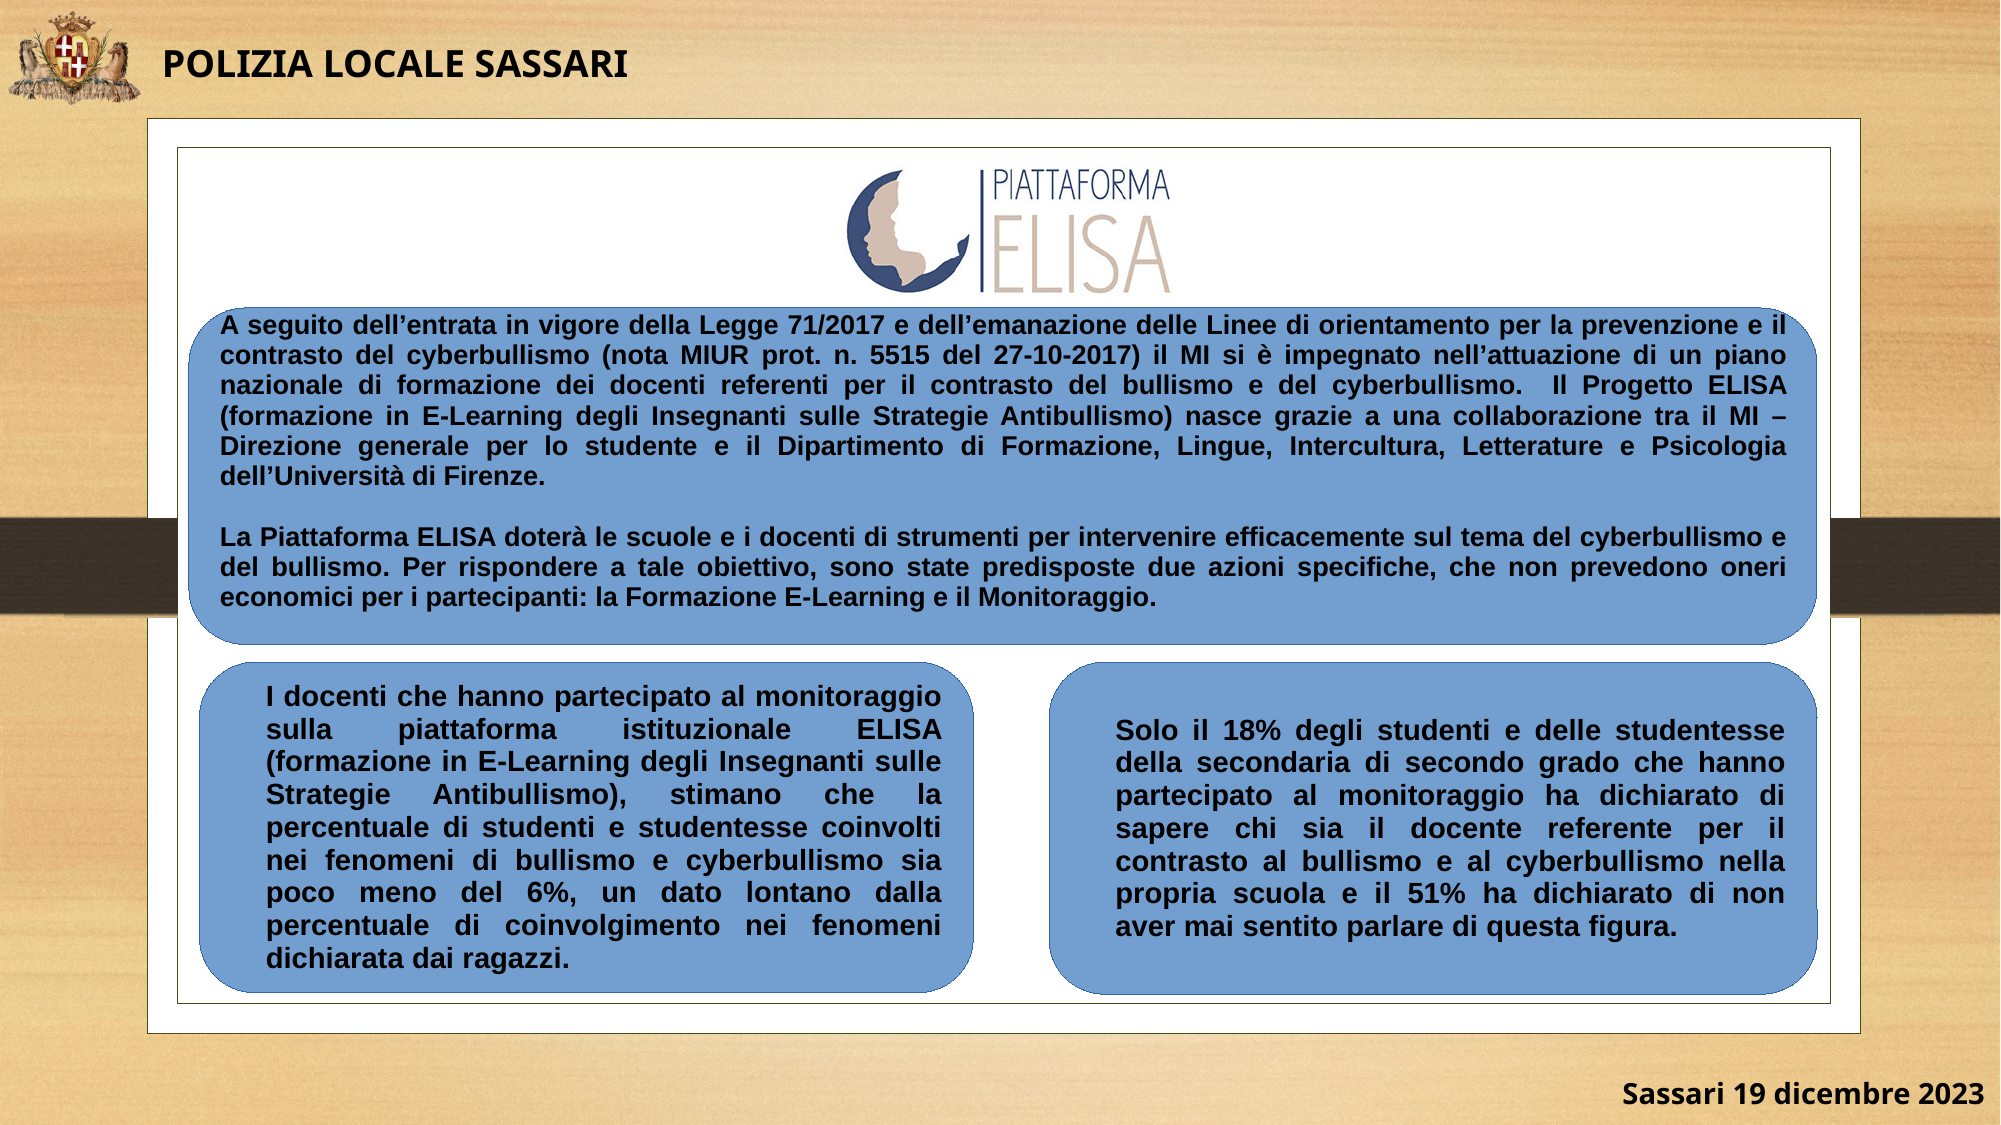

POLIZIA LOCALE SASSARI
A seguito dell’entrata in vigore della Legge 71/2017 e dell’emanazione delle Linee di orientamento per la prevenzione e il contrasto del cyberbullismo (nota MIUR prot. n. 5515 del 27-10-2017) il MI si è impegnato nell’attuazione di un piano nazionale di formazione dei docenti referenti per il contrasto del bullismo e del cyberbullismo. Il Progetto ELISA (formazione in E-Learning degli Insegnanti sulle Strategie Antibullismo) nasce grazie a una collaborazione tra il MI – Direzione generale per lo studente e il Dipartimento di Formazione, Lingue, Intercultura, Letterature e Psicologia dell’Università di Firenze.
La Piattaforma ELISA doterà le scuole e i docenti di strumenti per intervenire efficacemente sul tema del cyberbullismo e del bullismo. Per rispondere a tale obiettivo, sono state predisposte due azioni specifiche, che non prevedono oneri economici per i partecipanti: la Formazione E-Learning e il Monitoraggio.
I docenti che hanno partecipato al monitoraggio sulla piattaforma istituzionale ELISA (formazione in E-Learning degli Insegnanti sulle Strategie Antibullismo), stimano che la percentuale di studenti e studentesse coinvolti nei fenomeni di bullismo e cyberbullismo sia poco meno del 6%, un dato lontano dalla percentuale di coinvolgimento nei fenomeni dichiarata dai ragazzi.
Solo il 18% degli studenti e delle studentesse della secondaria di secondo grado che hanno partecipato al monitoraggio ha dichiarato di sapere chi sia il docente referente per il contrasto al bullismo e al cyberbullismo nella propria scuola e il 51% ha dichiarato di non aver mai sentito parlare di questa figura.
Sassari 19 dicembre 2023